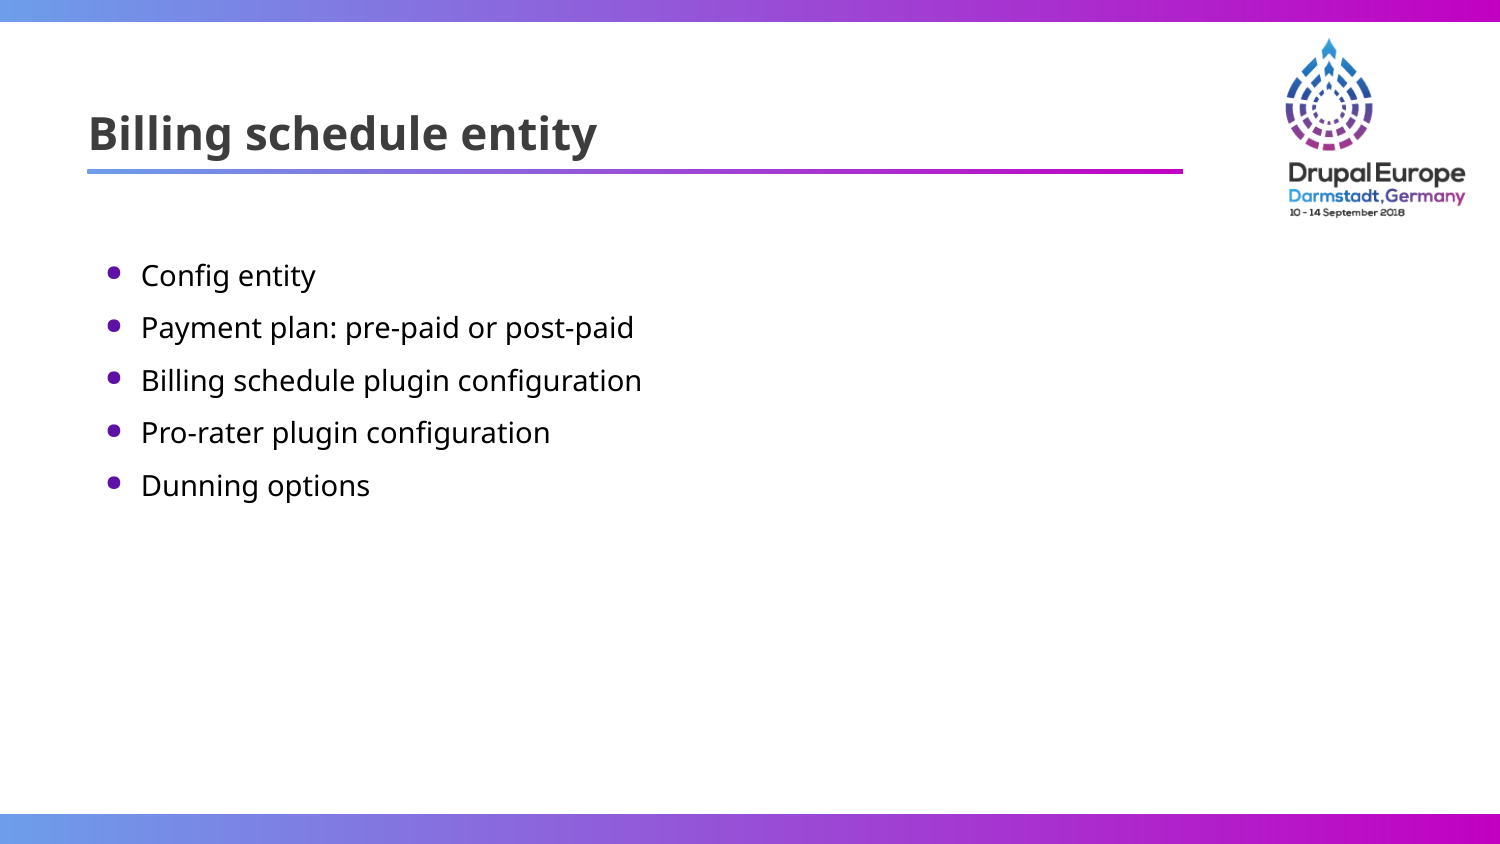

Billing schedule entity
Config entity
Payment plan: pre-paid or post-paid
Billing schedule plugin configuration
Pro-rater plugin configuration
Dunning options